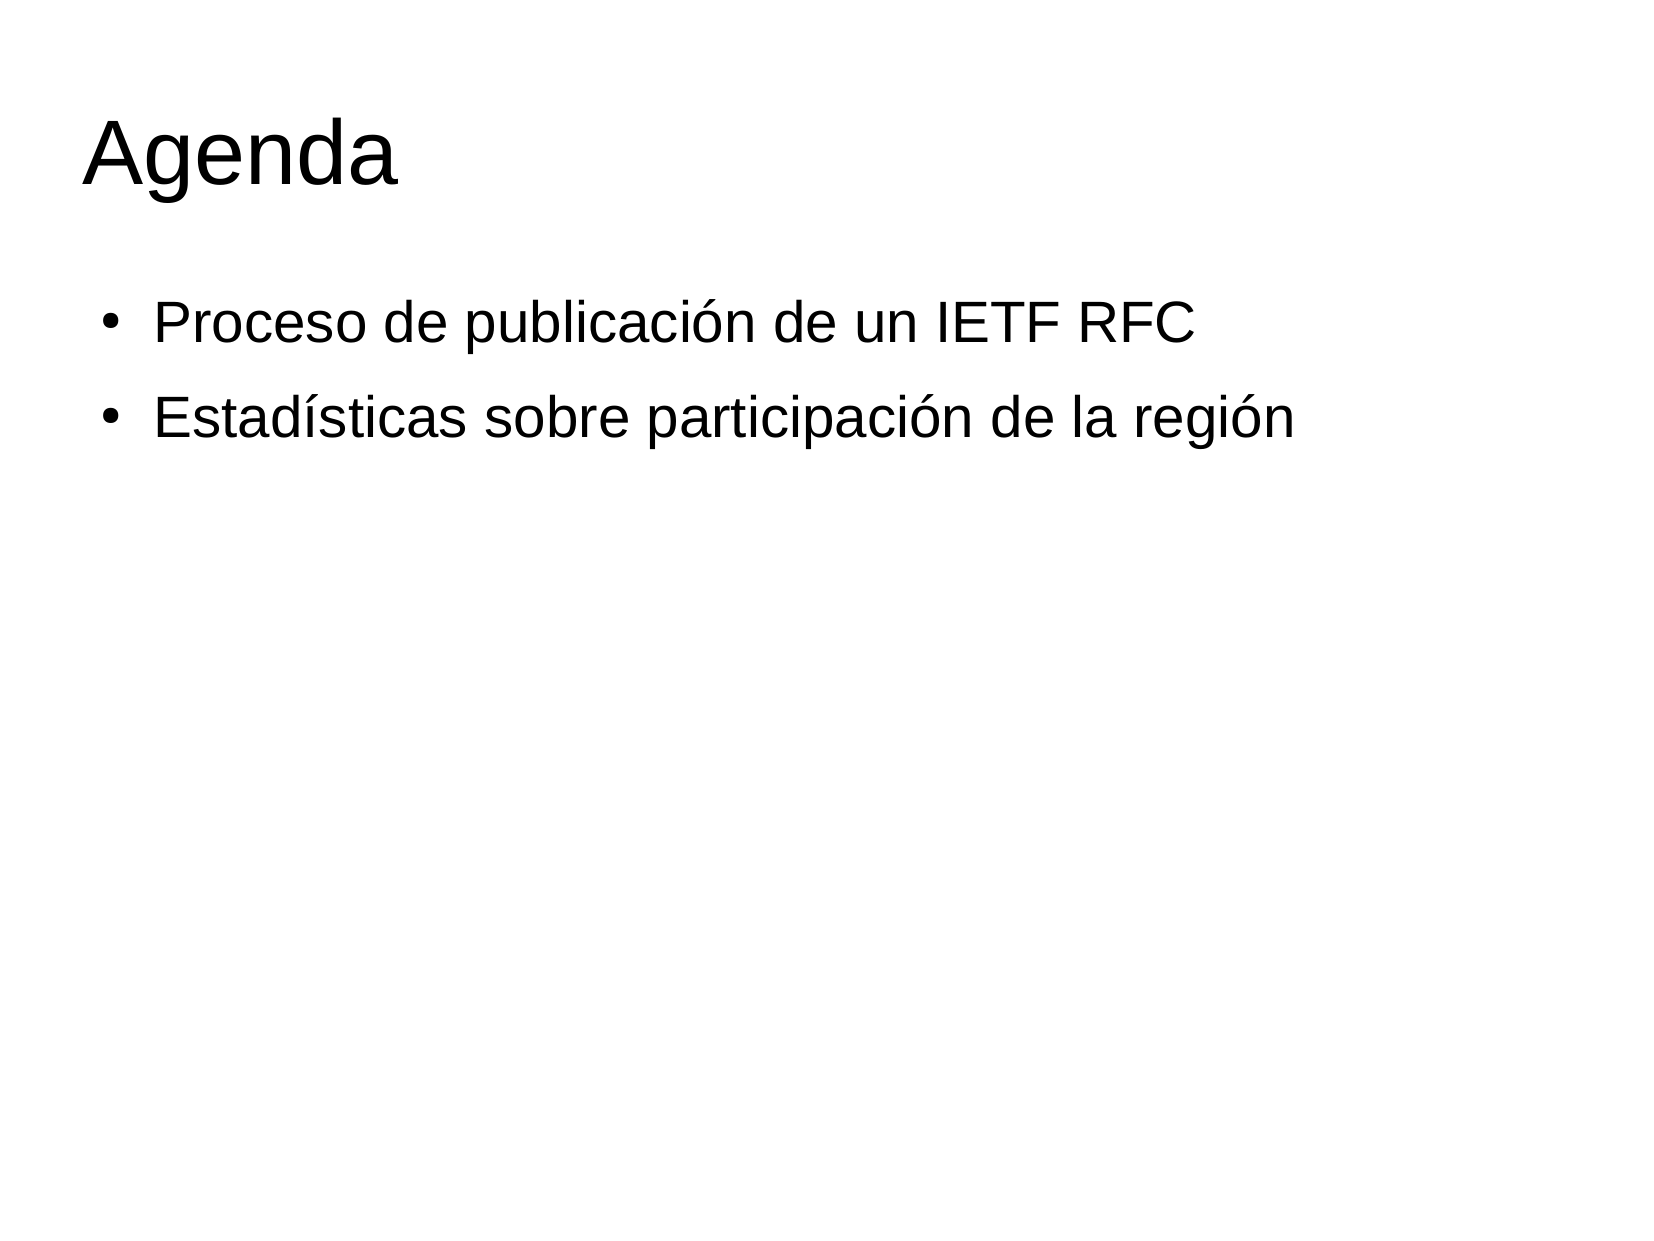

# Agenda
Proceso de publicación de un IETF RFC
Estadísticas sobre participación de la región